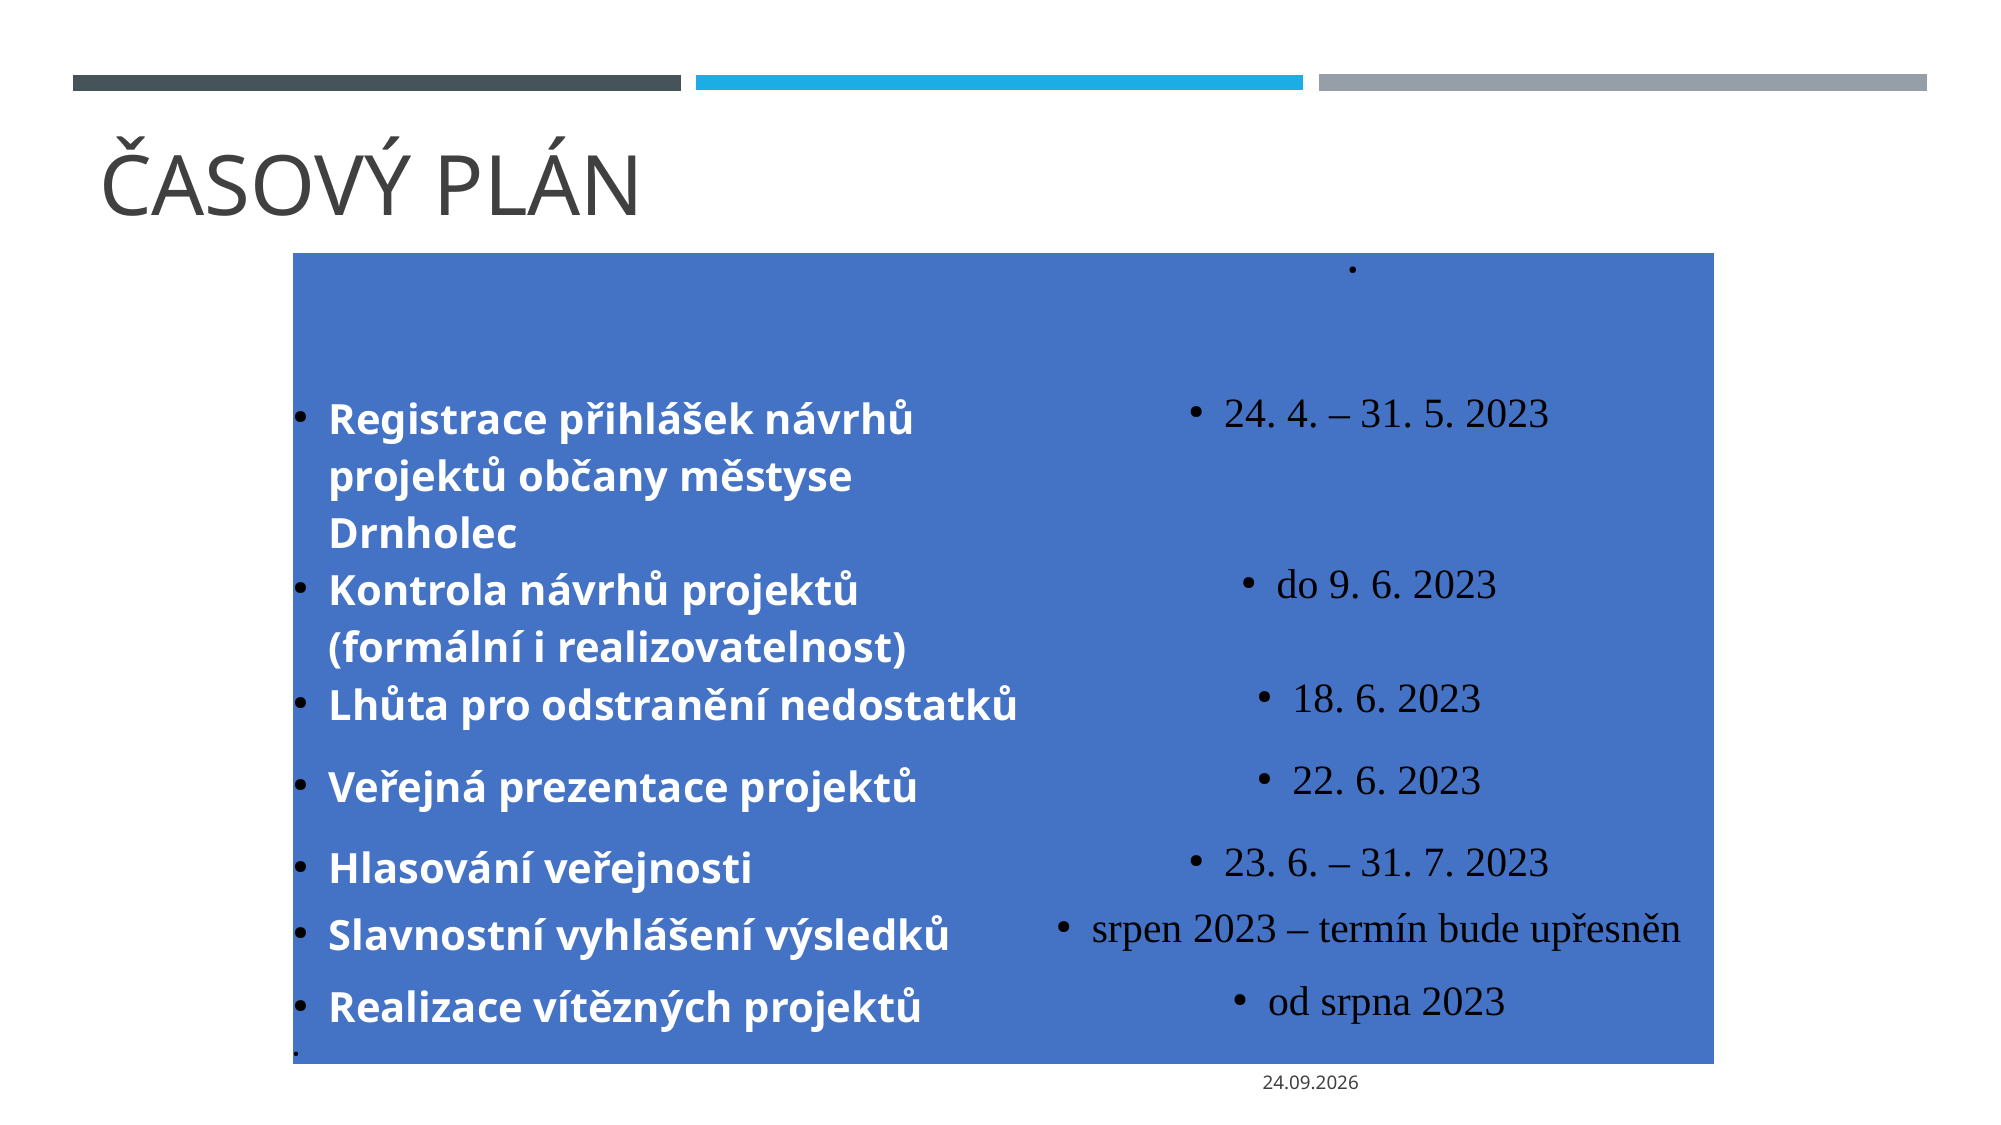

# Časový plán
| | |
| --- | --- |
| | |
| Registrace přihlášek návrhů projektů občany městyse Drnholec | 24. 4. – 31. 5. 2023 |
| Kontrola návrhů projektů (formální i realizovatelnost) | do 9. 6. 2023 |
| Lhůta pro odstranění nedostatků | 18. 6. 2023 |
| Veřejná prezentace projektů | 22. 6. 2023 |
| Hlasování veřejnosti | 23. 6. – 31. 7. 2023 |
| Slavnostní vyhlášení výsledků | srpen 2023 – termín bude upřesněn |
| Realizace vítězných projektů | od srpna 2023 |